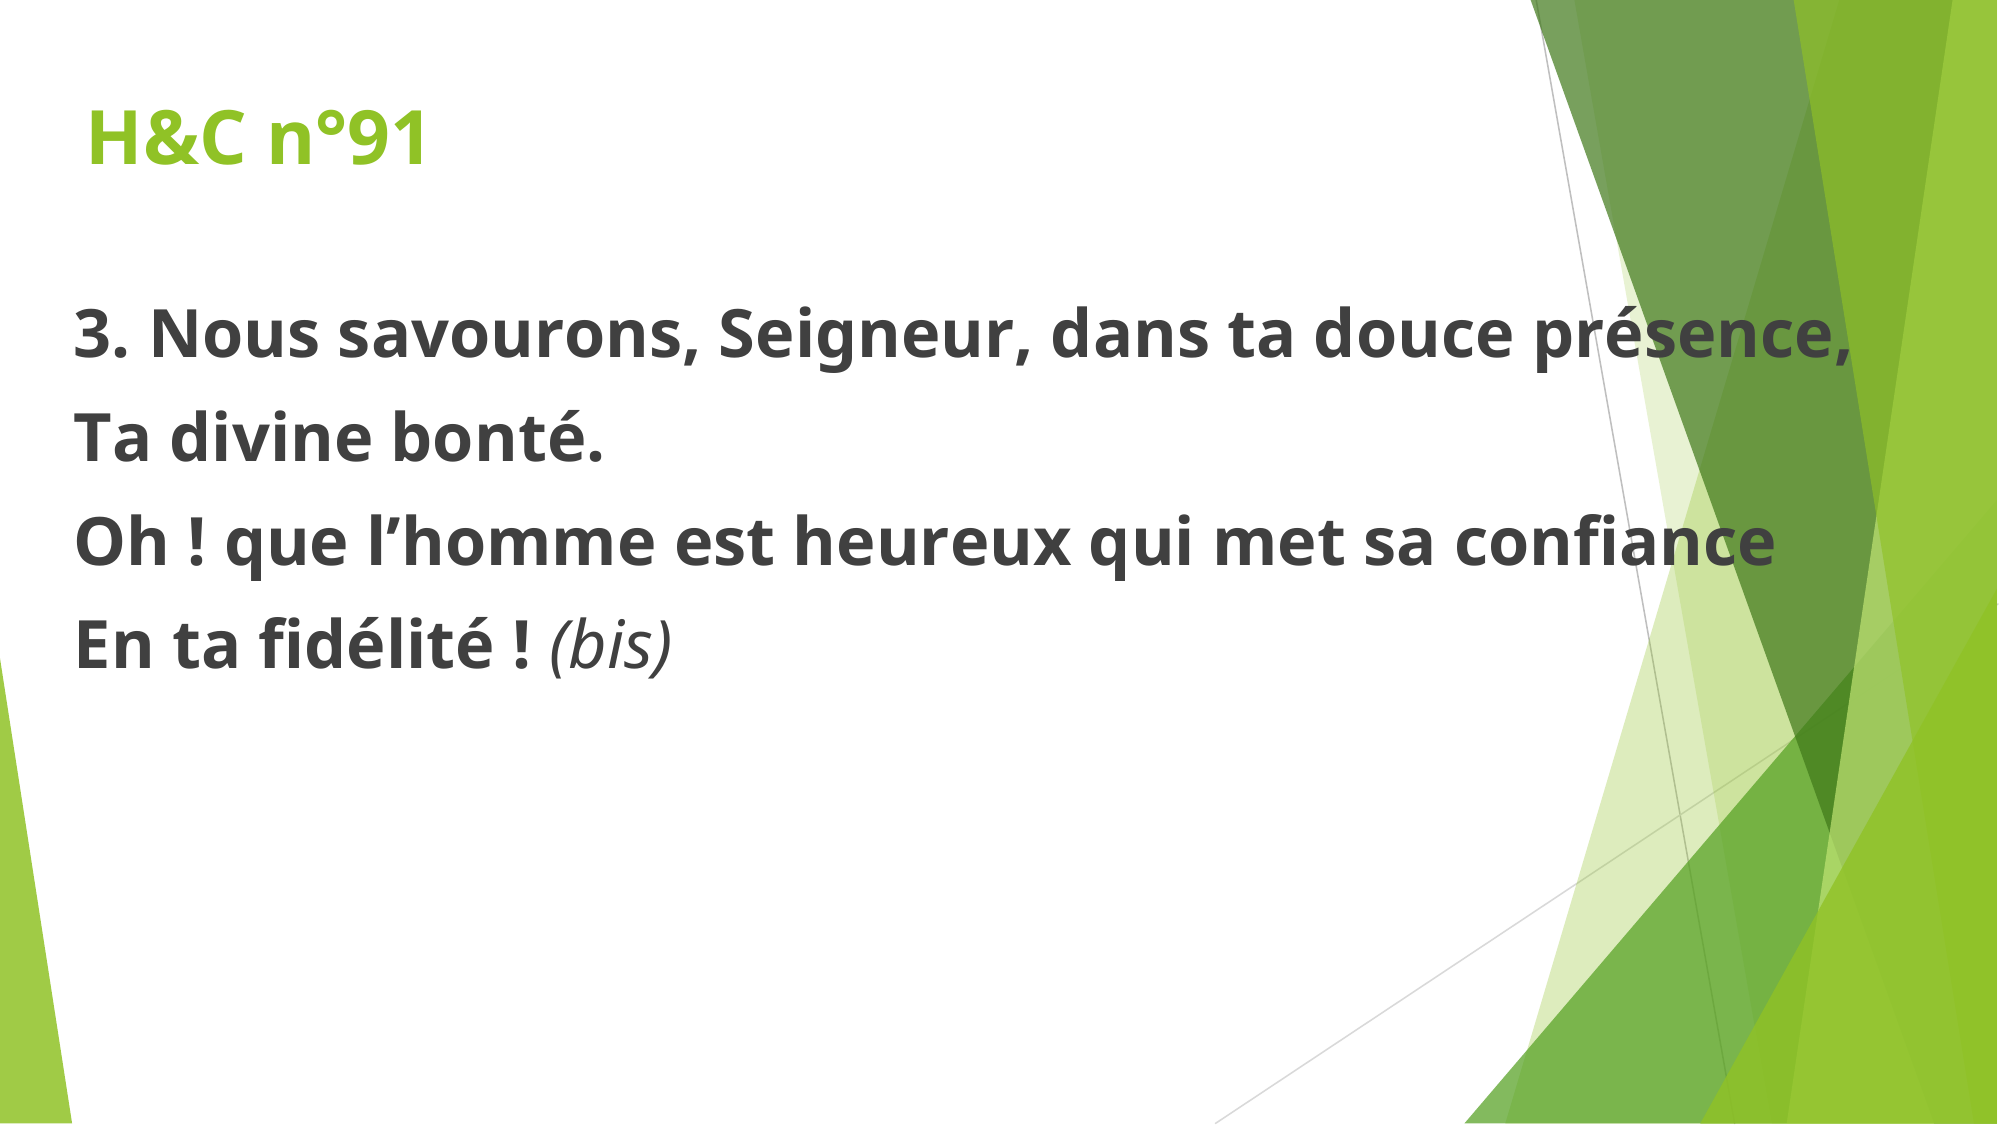

H&C n°91
3. Nous savourons, Seigneur, dans ta douce présence,
Ta divine bonté.
Oh ! que l’homme est heureux qui met sa confiance
En ta fidélité ! (bis)